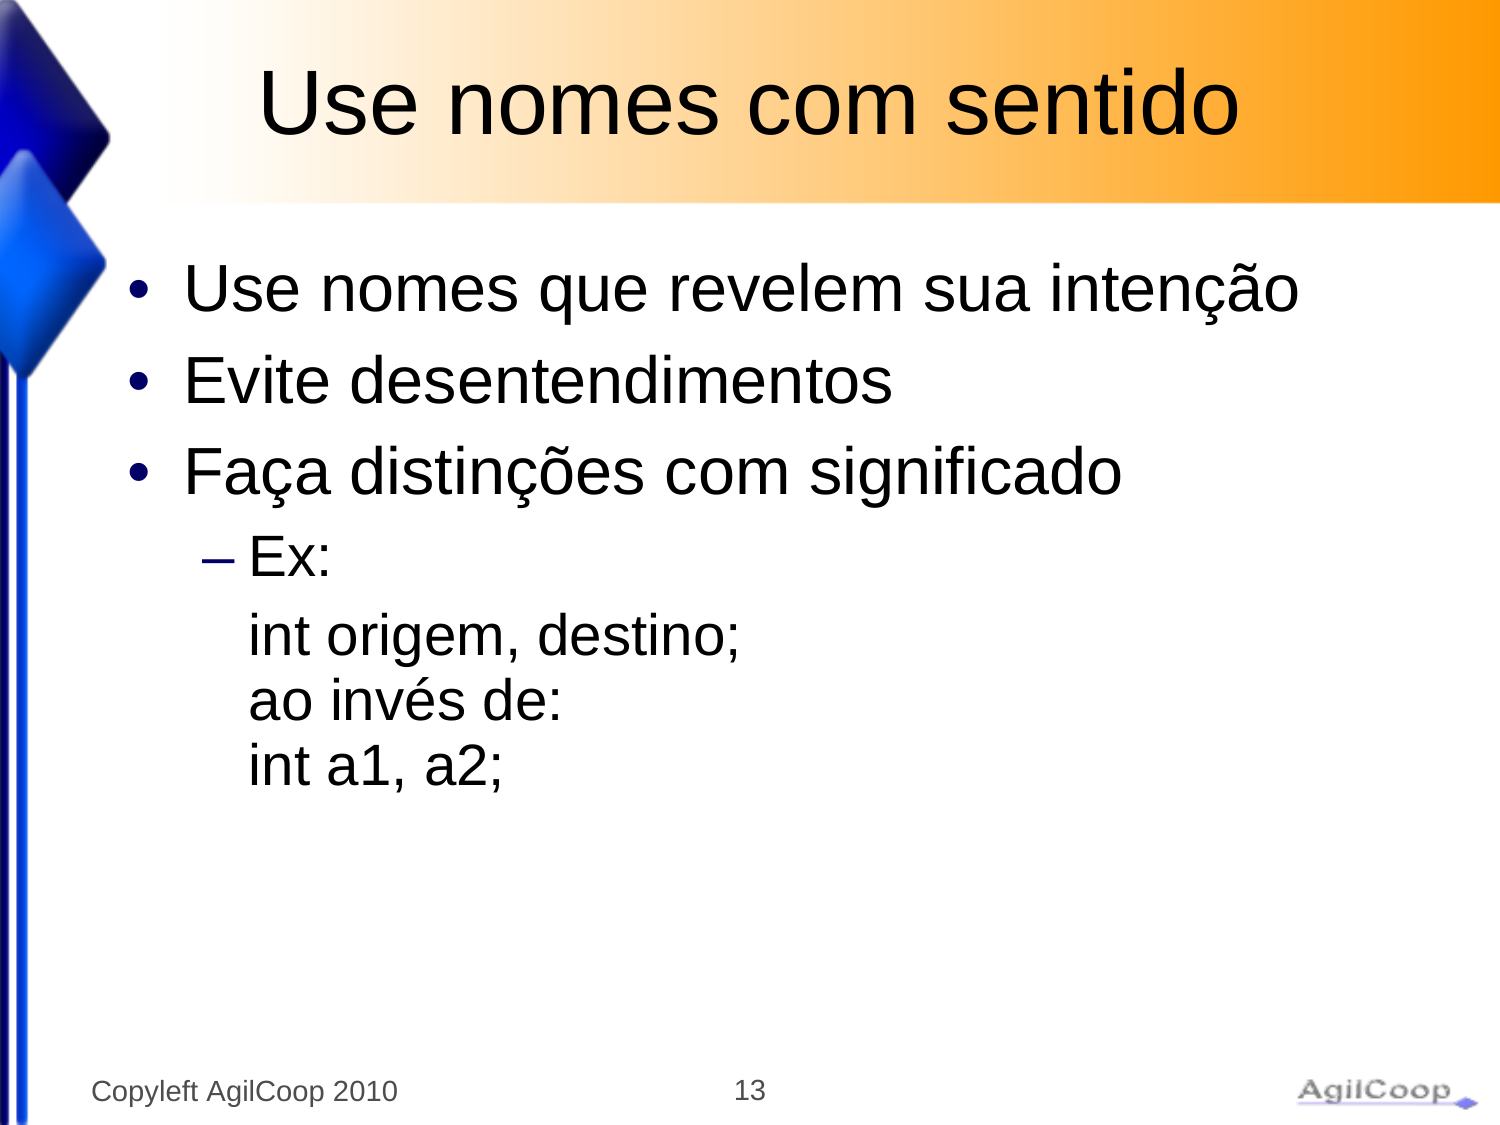

# Use nomes com sentido
Use nomes que revelem sua intenção
Evite desentendimentos
Faça distinções com significado
Ex:
int origem, destino;
ao invés de:
int a1, a2;
Copyleft AgilCoop 2010
13